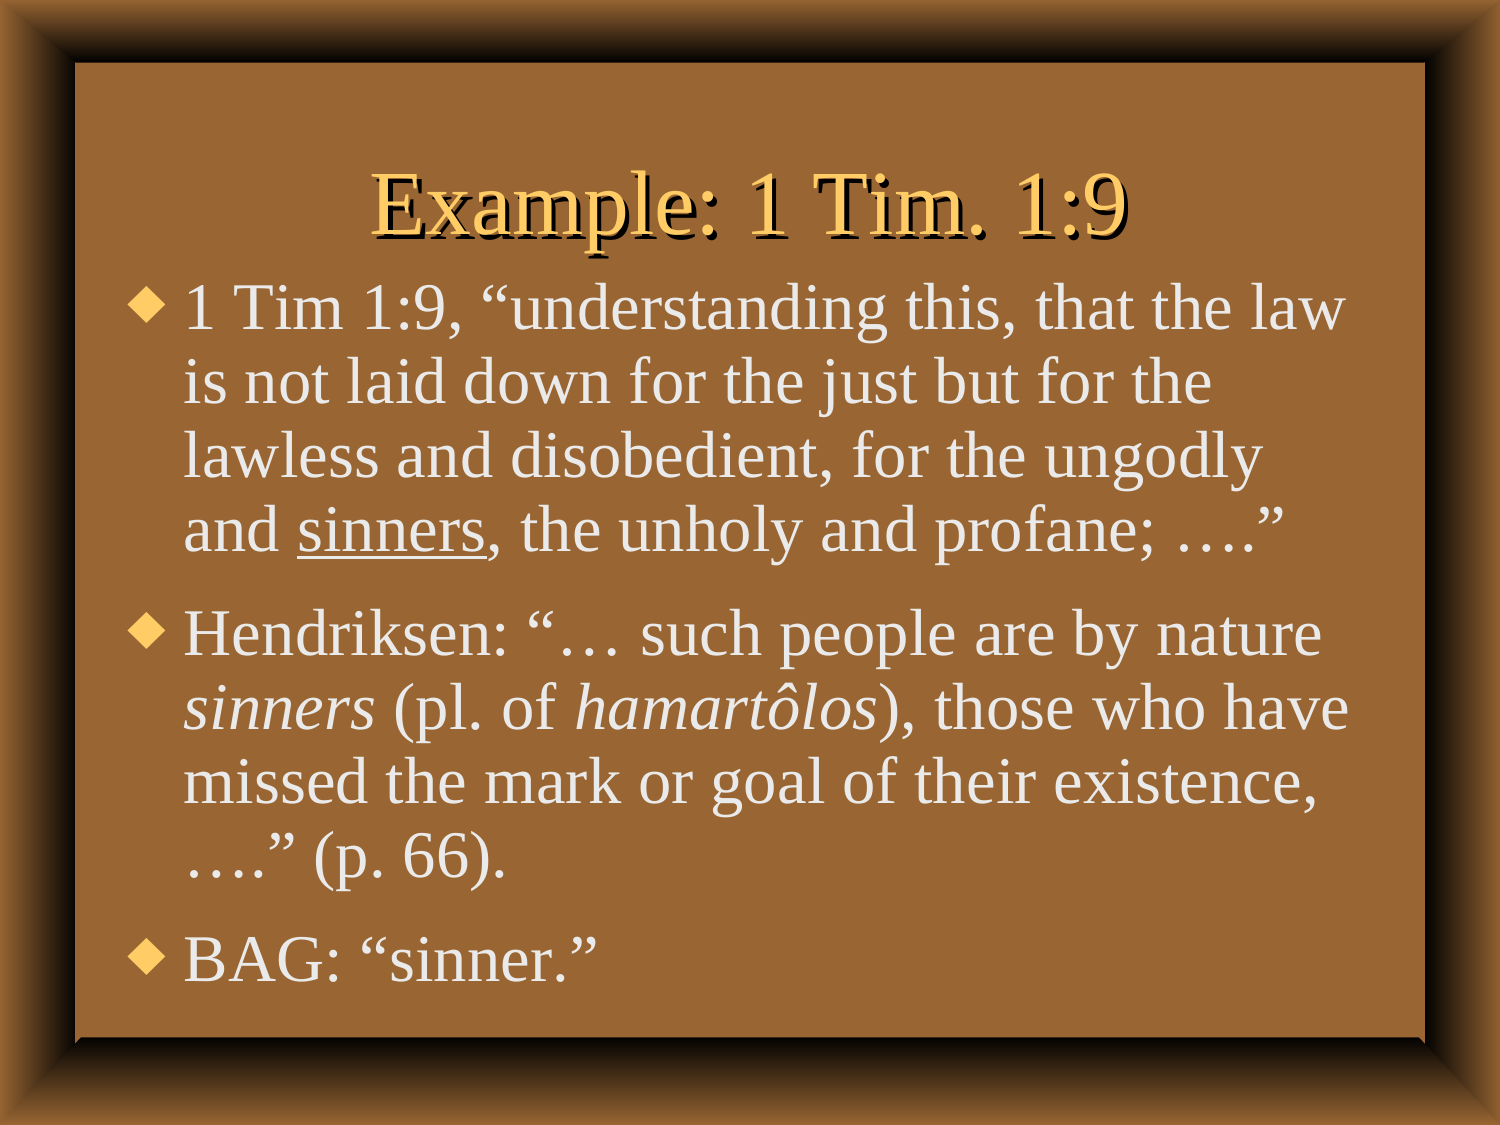

# Example: 1 Tim. 1:9
1 Tim 1:9, “understanding this, that the law is not laid down for the just but for the lawless and disobedient, for the ungodly and sinners, the unholy and profane; ….”
Hendriksen: “… such people are by nature sinners (pl. of hamartôlos), those who have missed the mark or goal of their existence, ….” (p. 66).
BAG: “sinner.”